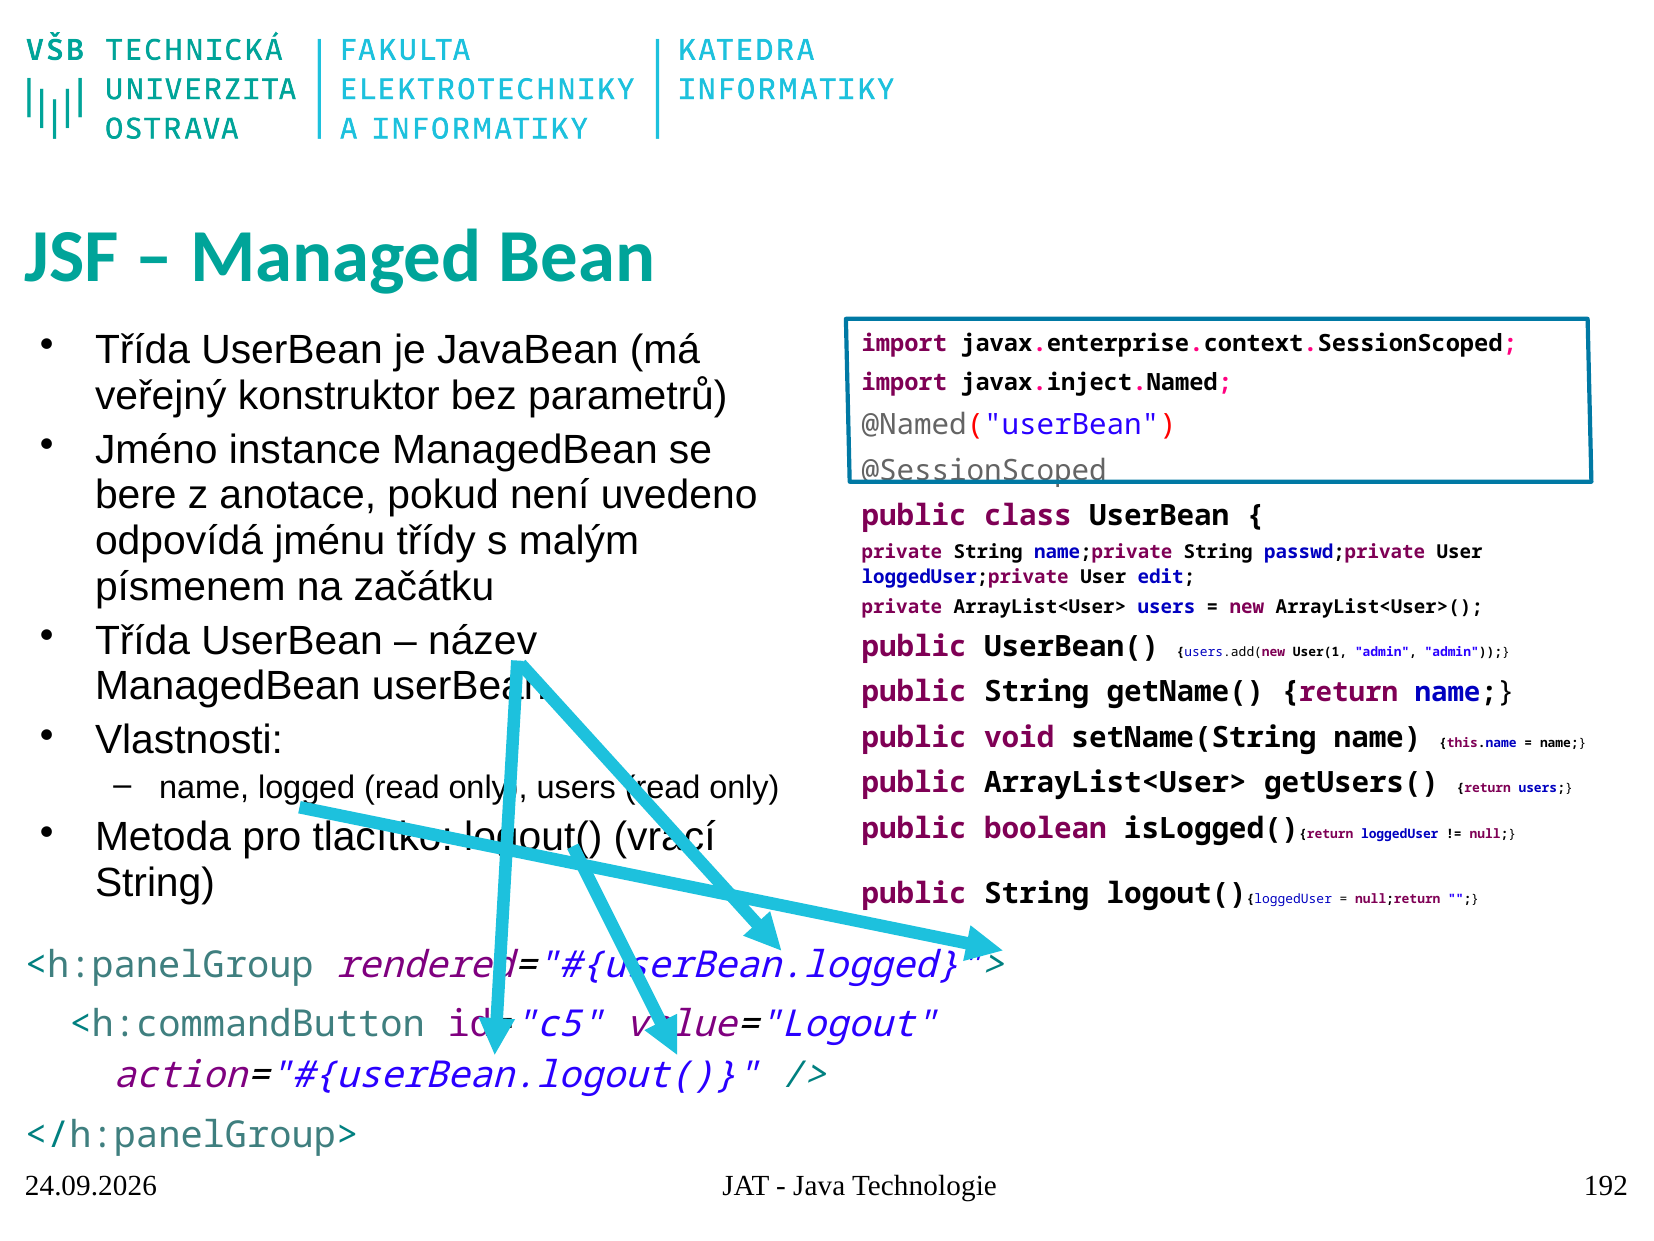

# JSF – Managed Bean
Třída UserBean je JavaBean (má veřejný konstruktor bez parametrů)
Jméno instance ManagedBean se bere z anotace, pokud není uvedeno odpovídá jménu třídy s malým písmenem na začátku
Třída UserBean – název ManagedBean userBean
Vlastnosti:
name, logged (read only), users (read only)
Metoda pro tlačítko: logout() (vrací String)
import javax.enterprise.context.SessionScoped;
import javax.inject.Named;
@Named("userBean")
@SessionScoped
public class UserBean {
private String name;private String passwd;private User loggedUser;private User edit;
private ArrayList<User> users = new ArrayList<User>();
public UserBean() {users.add(new User(1, "admin", "admin"));}
public String getName() {return name;}
public void setName(String name) {this.name = name;}
public ArrayList<User> getUsers() {return users;}
public boolean isLogged(){return loggedUser != null;}
public String logout(){loggedUser = null;return "";}
<h:panelGroup rendered="#{userBean.logged}">
 <h:commandButton id="c5" value="Logout"
 action="#{userBean.logout()}" />
</h:panelGroup>
JAT - Java Technologie
192